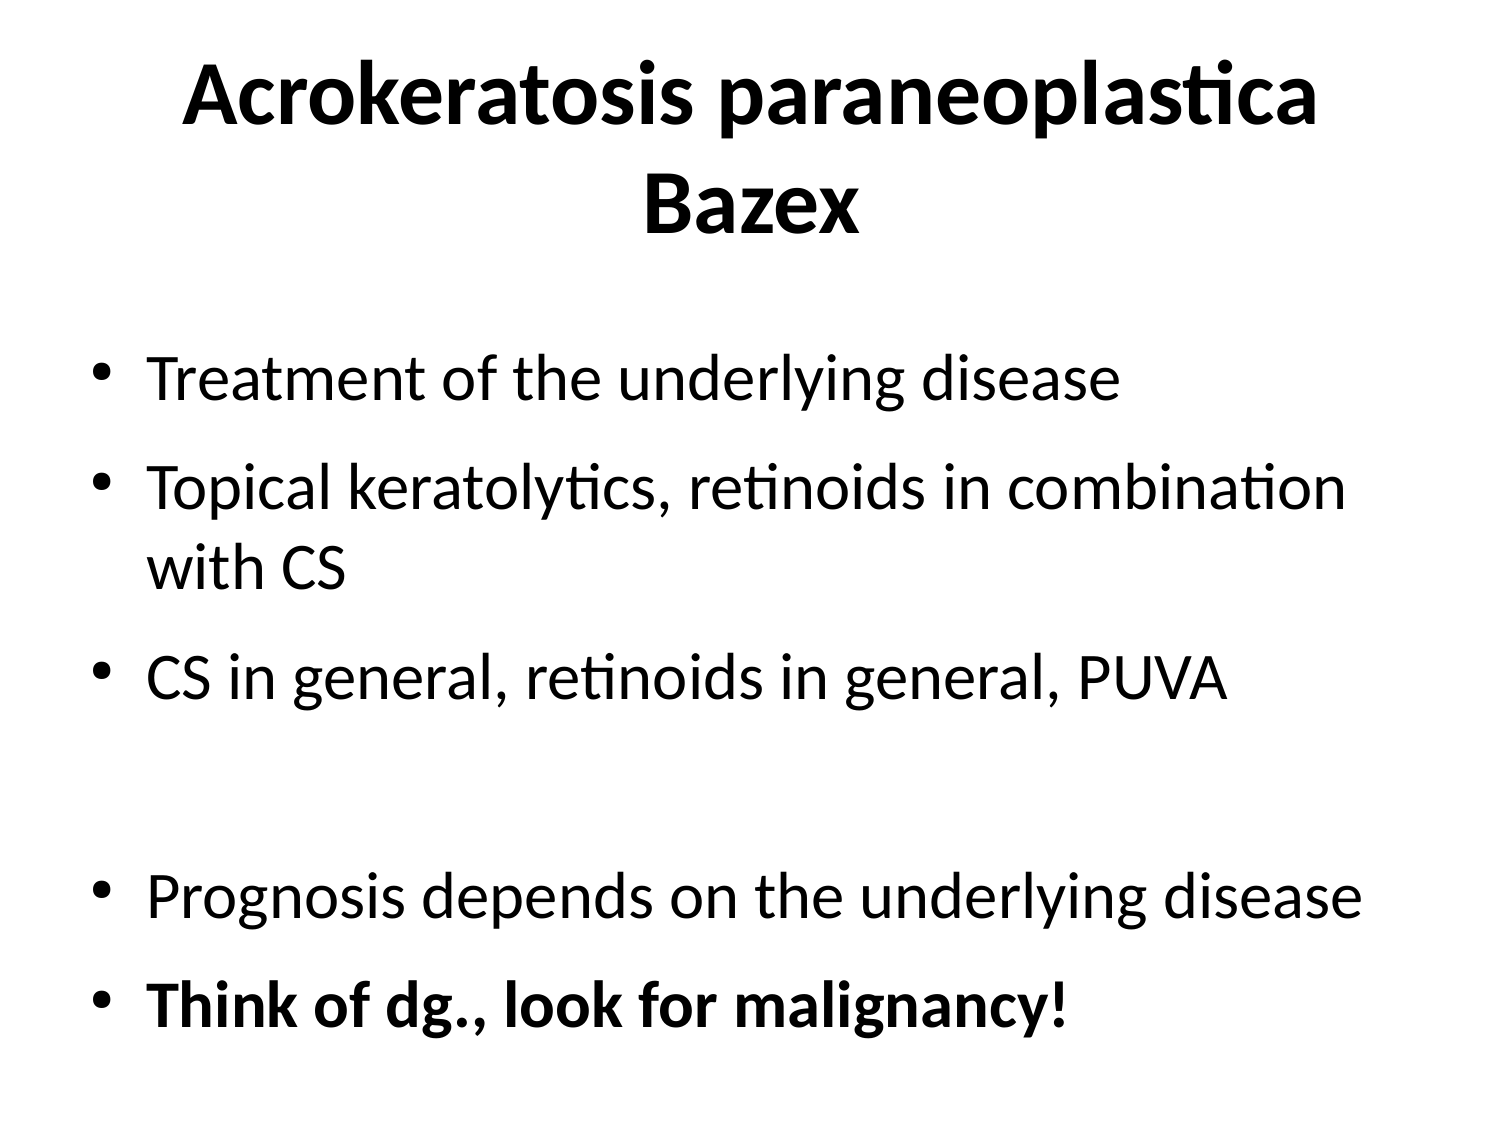

# Acrokeratosis paraneoplastica Bazex
Treatment of the underlying disease
Topical keratolytics, retinoids in combination with CS
CS in general, retinoids in general, PUVA
Prognosis depends on the underlying disease
Think of dg., look for malignancy!